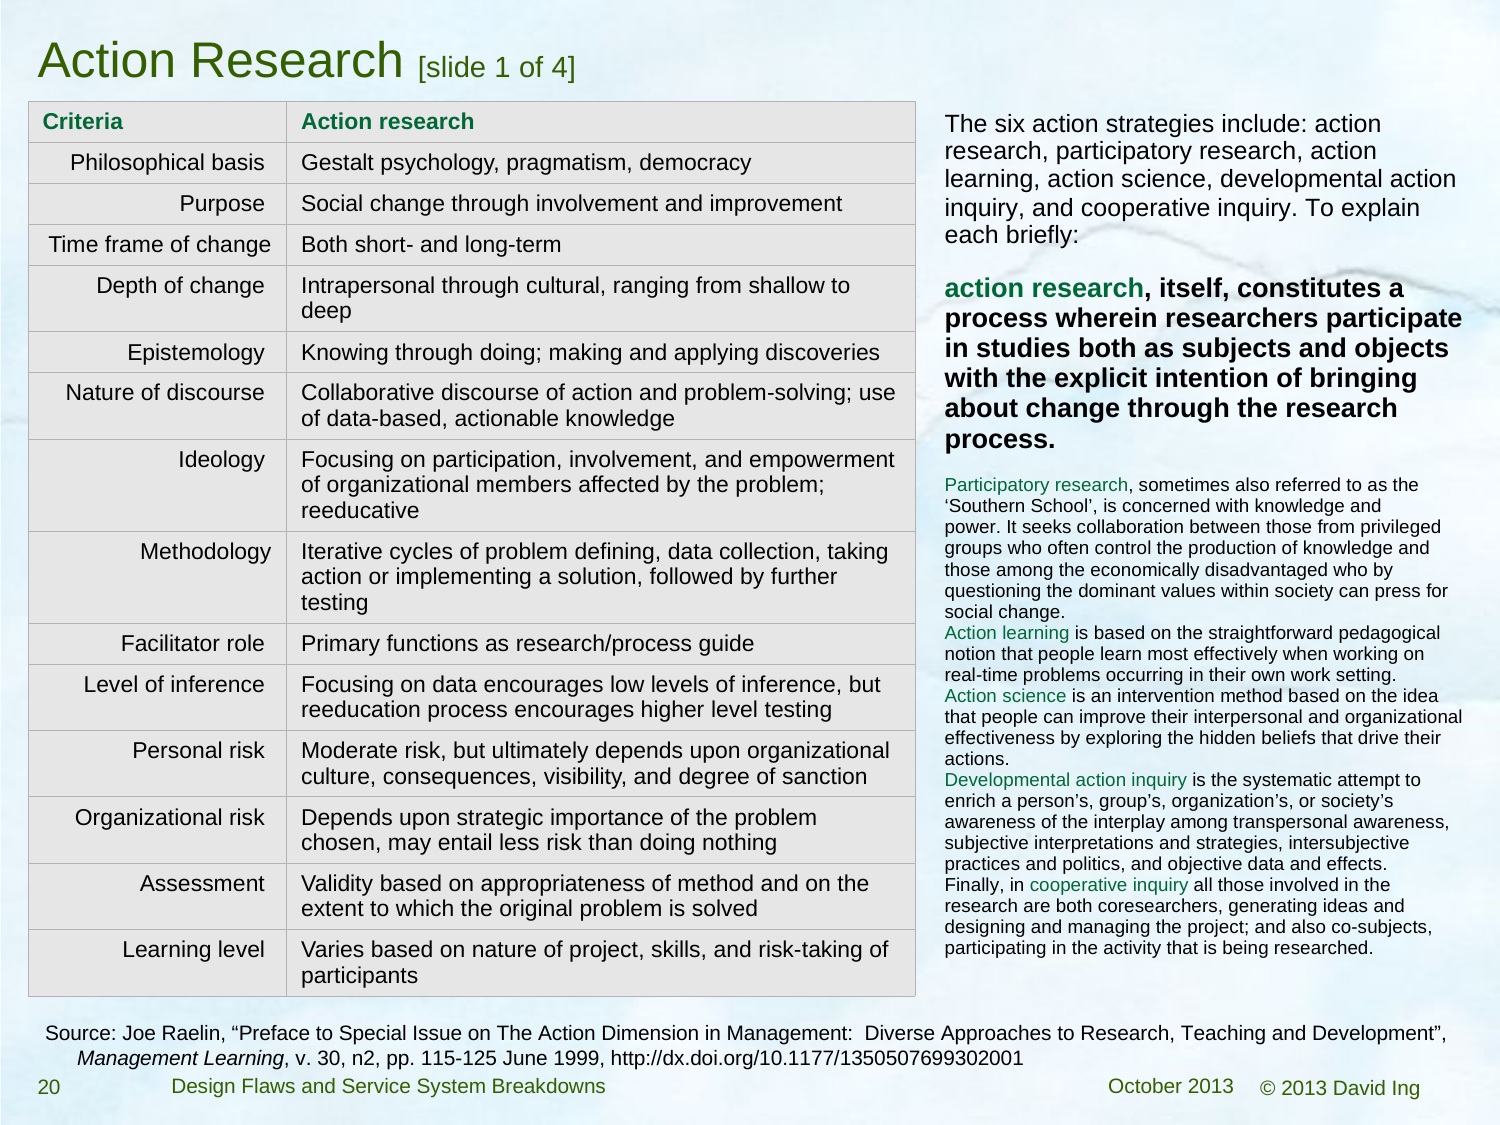

# Action Research [slide 1 of 4]
| Criteria | Action research |
| --- | --- |
| Philosophical basis | Gestalt psychology, pragmatism, democracy |
| Purpose | Social change through involvement and improvement |
| Time frame of change | Both short- and long-term |
| Depth of change | Intrapersonal through cultural, ranging from shallow to deep |
| Epistemology | Knowing through doing; making and applying discoveries |
| Nature of discourse | Collaborative discourse of action and problem-solving; use of data-based, actionable knowledge |
| Ideology | Focusing on participation, involvement, and empowerment of organizational members affected by the problem; reeducative |
| Methodology | Iterative cycles of problem defining, data collection, taking action or implementing a solution, followed by further testing |
| Facilitator role | Primary functions as research/process guide |
| Level of inference | Focusing on data encourages low levels of inference, but reeducation process encourages higher level testing |
| Personal risk | Moderate risk, but ultimately depends upon organizational culture, consequences, visibility, and degree of sanction |
| Organizational risk | Depends upon strategic importance of the problem chosen, may entail less risk than doing nothing |
| Assessment | Validity based on appropriateness of method and on the extent to which the original problem is solved |
| Learning level | Varies based on nature of project, skills, and risk-taking of participants |
The six action strategies include: action research, participatory research, action learning, action science, developmental action inquiry, and cooperative inquiry. To explain each briefly:
action research, itself, constitutes a process wherein researchers participate in studies both as subjects and objects with the explicit intention of bringing about change through the research process.
Participatory research, sometimes also referred to as the ‘Southern School’, is concerned with knowledge and
power. It seeks collaboration between those from privileged groups who often control the production of knowledge and those among the economically disadvantaged who by questioning the dominant values within society can press for social change.
Action learning is based on the straightforward pedagogical notion that people learn most effectively when working on real-time problems occurring in their own work setting.
Action science is an intervention method based on the idea that people can improve their interpersonal and organizational effectiveness by exploring the hidden beliefs that drive their actions.
Developmental action inquiry is the systematic attempt to enrich a person’s, group’s, organization’s, or society’s
awareness of the interplay among transpersonal awareness, subjective interpretations and strategies, intersubjective practices and politics, and objective data and effects.
Finally, in cooperative inquiry all those involved in the research are both coresearchers, generating ideas and designing and managing the project; and also co-subjects, participating in the activity that is being researched.
Source: Joe Raelin, “Preface to Special Issue on The Action Dimension in Management: Diverse Approaches to Research, Teaching and Development”, Management Learning, v. 30, n2, pp. 115-125 June 1999, http://dx.doi.org/10.1177/1350507699302001
Design Flaws and Service System Breakdowns
October 2013
20